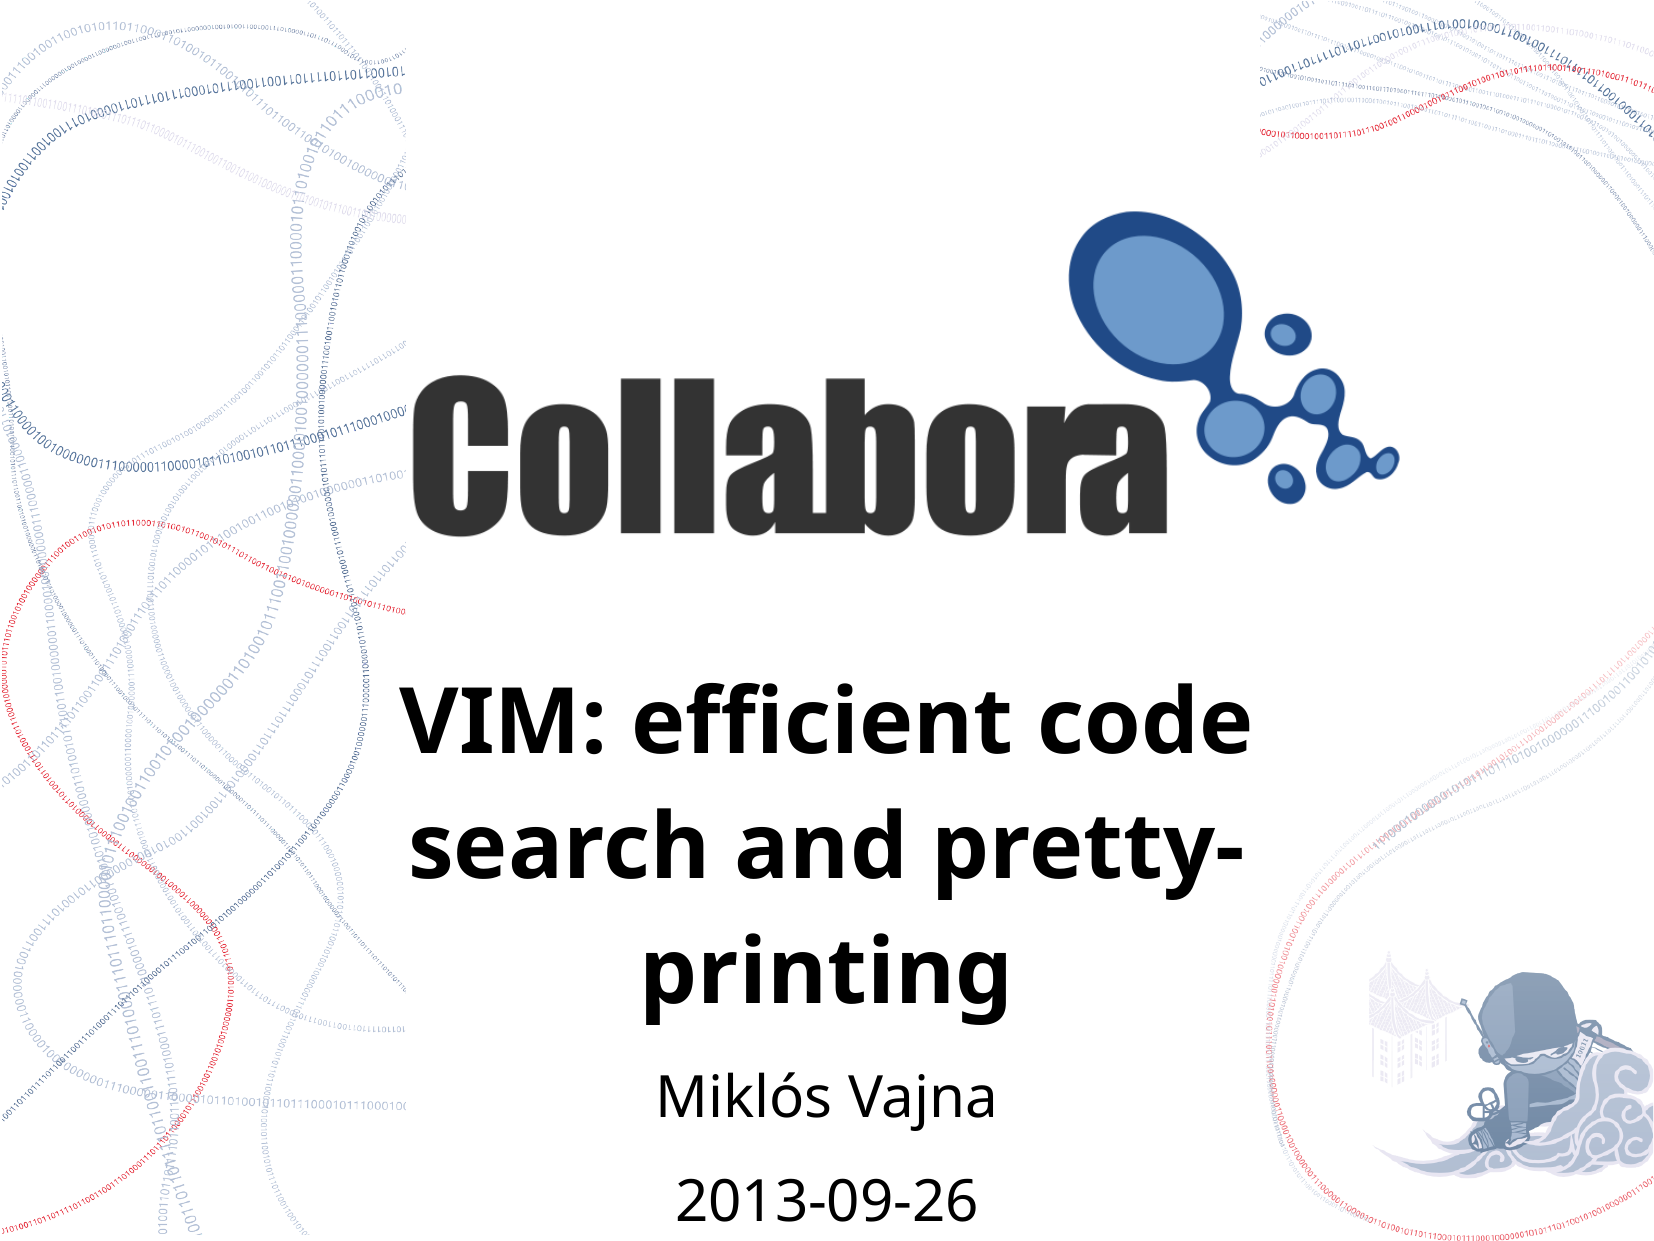

VIM: efficient code search and pretty-printing
Miklós Vajna
2013-09-26